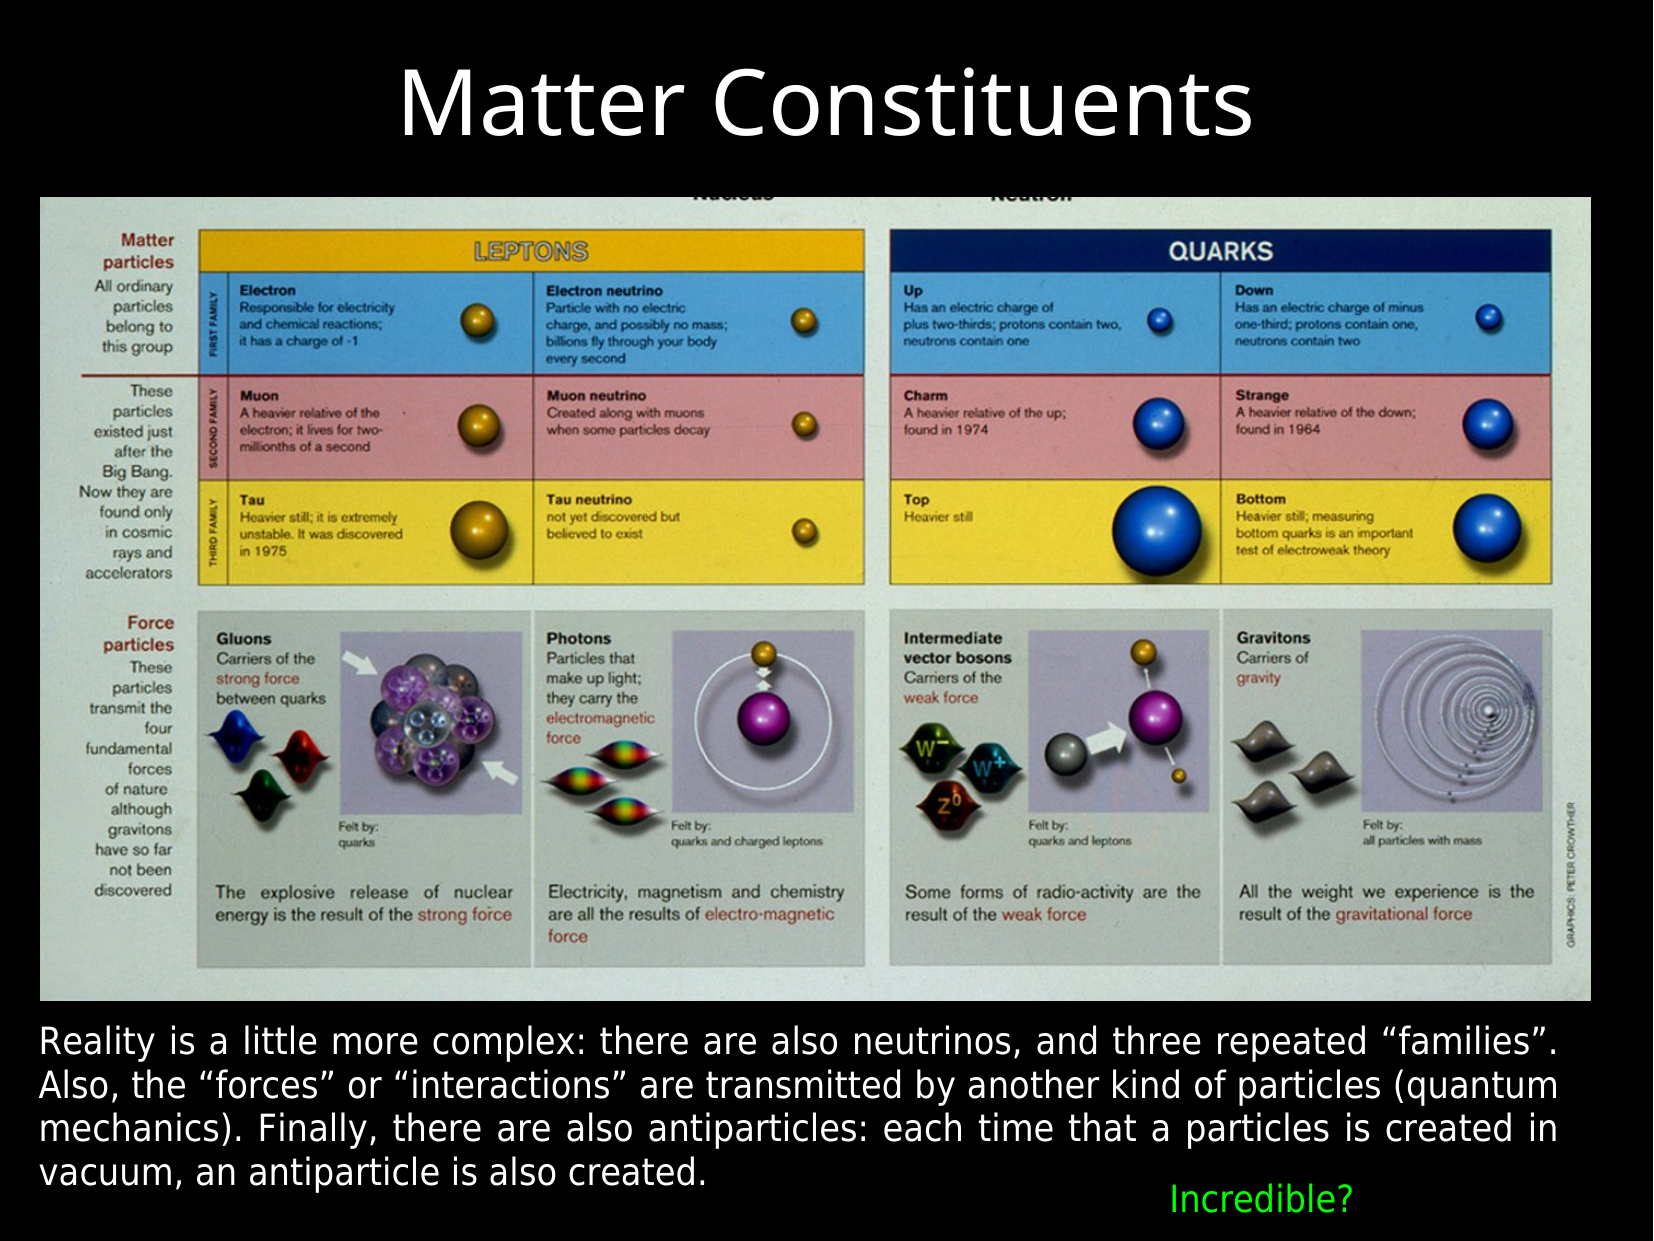

# Matter Constituents
Reality is a little more complex: there are also neutrinos, and three repeated “families”. Also, the “forces” or “interactions” are transmitted by another kind of particles (quantum mechanics). Finally, there are also antiparticles: each time that a particles is created in vacuum, an antiparticle is also created.
Incredible?